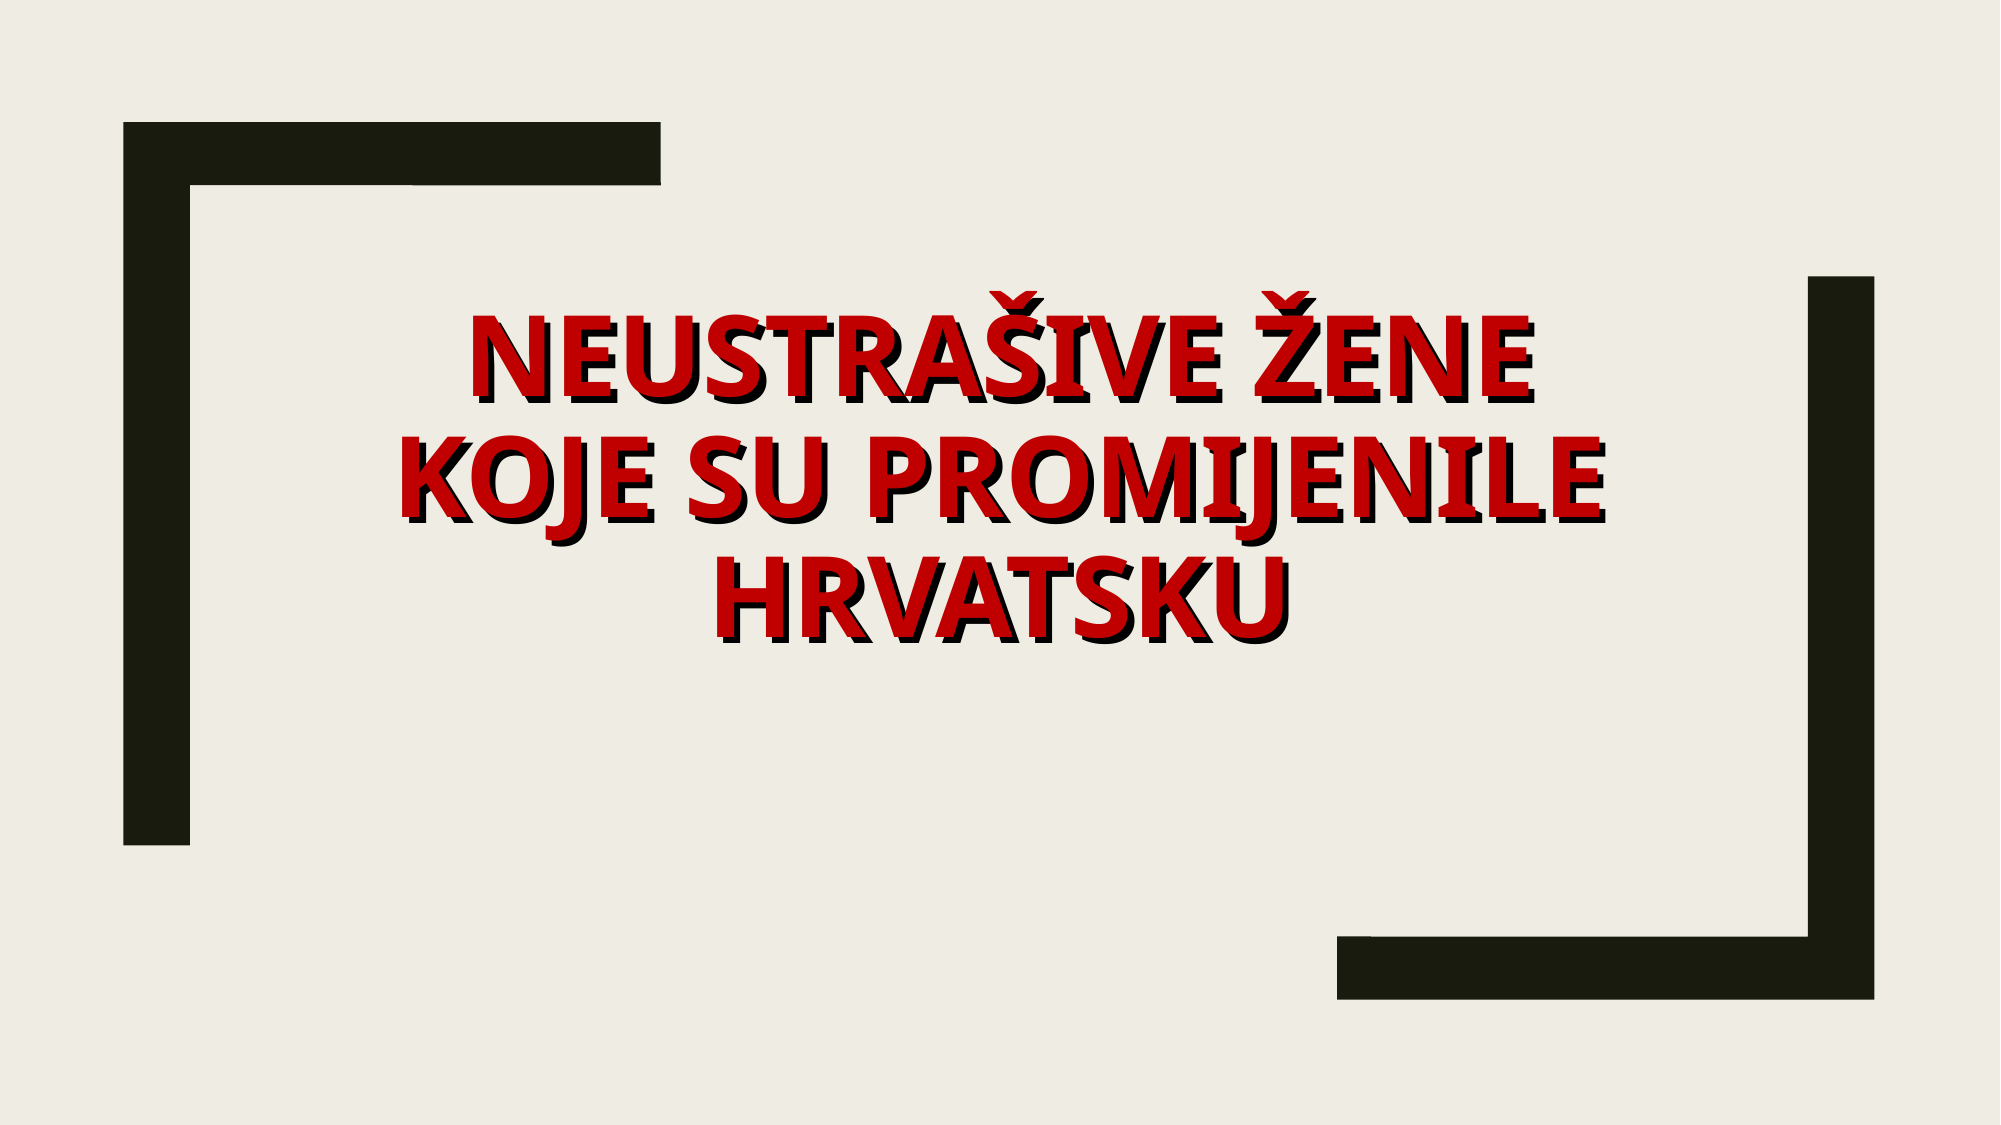

# Neustrašive žene koje su promijenile hrvatsku